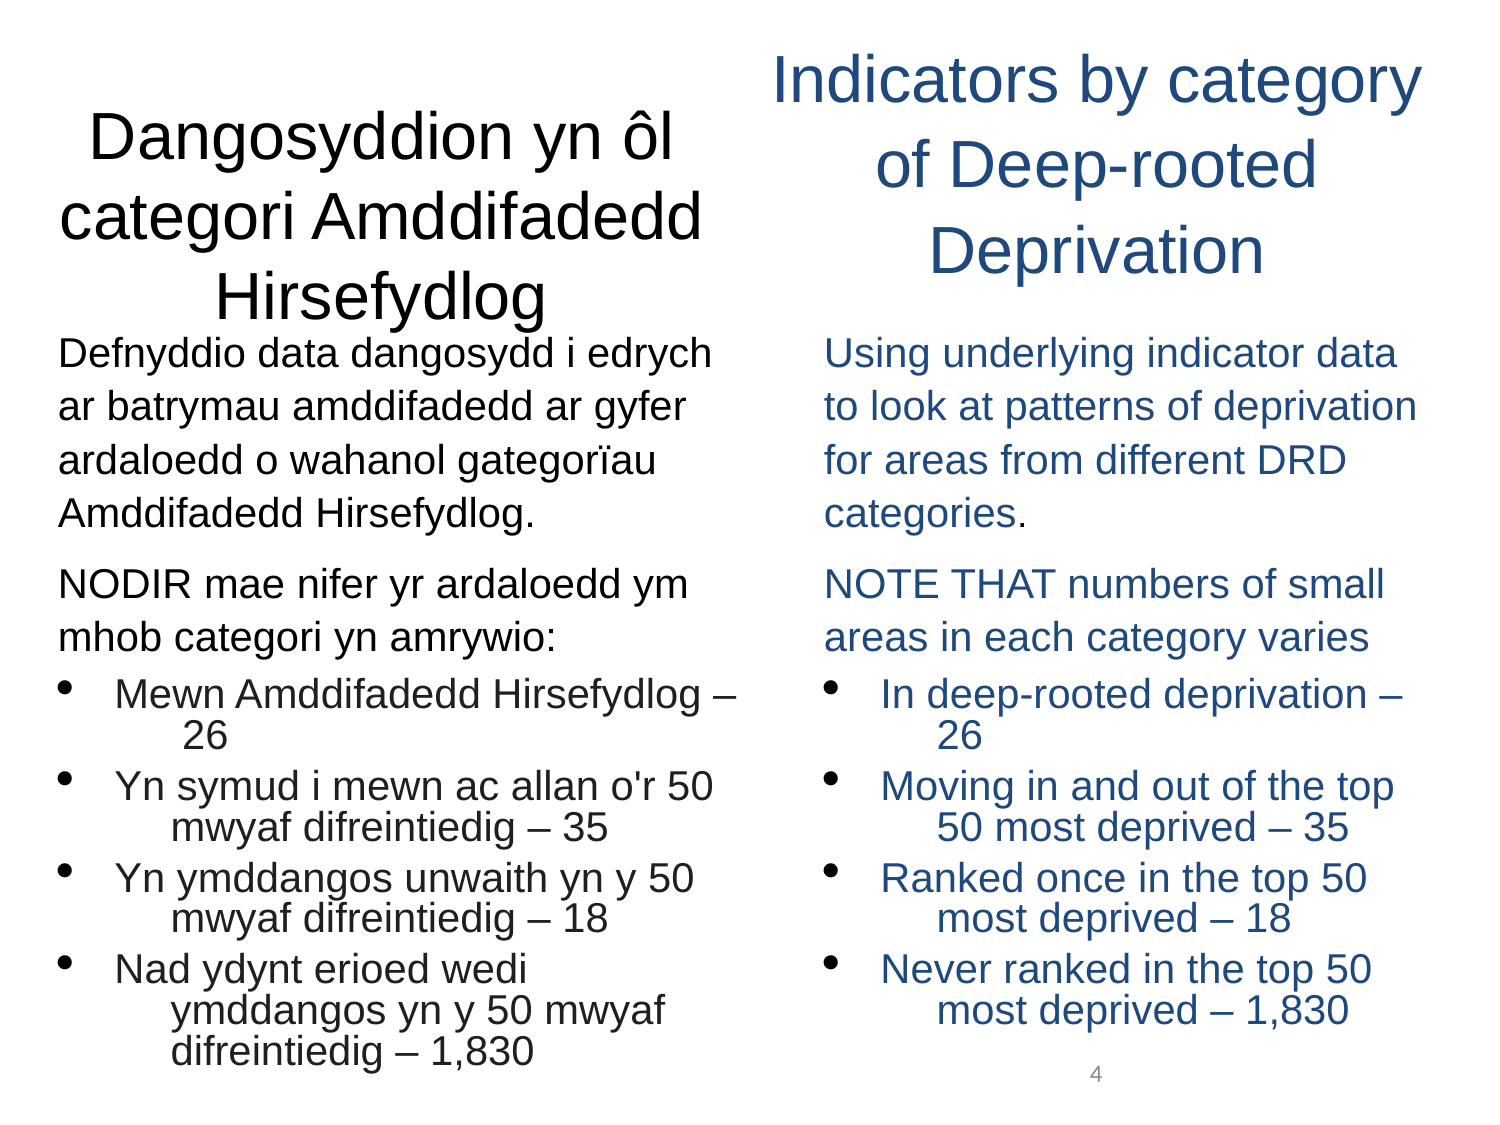

Indicators by category of Deep-rooted Deprivation
Dangosyddion yn ôl categori Amddifadedd Hirsefydlog
Defnyddio data dangosydd i edrych ar batrymau amddifadedd ar gyfer ardaloedd o wahanol gategorïau Amddifadedd Hirsefydlog.
NODIR mae nifer yr ardaloedd ym mhob categori yn amrywio:
Mewn Amddifadedd Hirsefydlog – 26
Yn symud i mewn ac allan o'r 50 mwyaf difreintiedig – 35
Yn ymddangos unwaith yn y 50 mwyaf difreintiedig – 18
Nad ydynt erioed wedi ymddangos yn y 50 mwyaf difreintiedig – 1,830
# Using underlying indicator data to look at patterns of deprivation for areas from different DRD categories.
NOTE THAT numbers of small areas in each category varies
In deep-rooted deprivation – 26
Moving in and out of the top 50 most deprived – 35
Ranked once in the top 50 most deprived – 18
Never ranked in the top 50 most deprived – 1,830